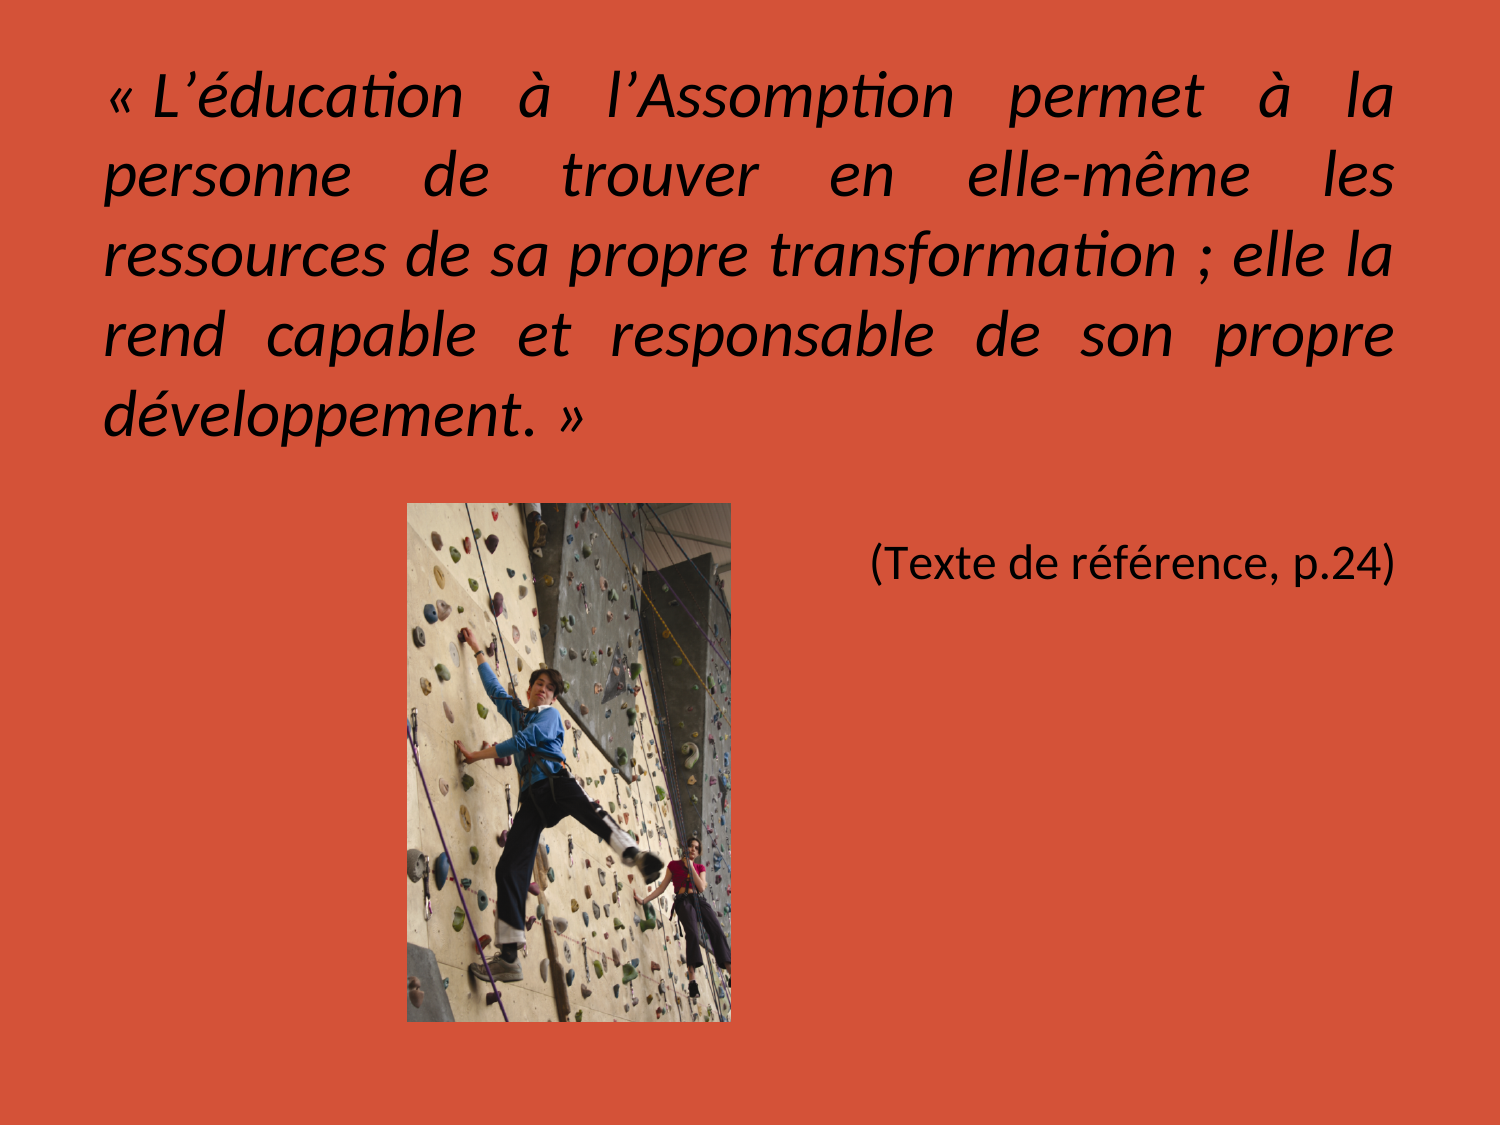

« L’éducation à l’Assomption permet à la personne de trouver en elle-même les ressources de sa propre transformation ; elle la rend capable et responsable de son propre développement. »
(Texte de référence, p.24)